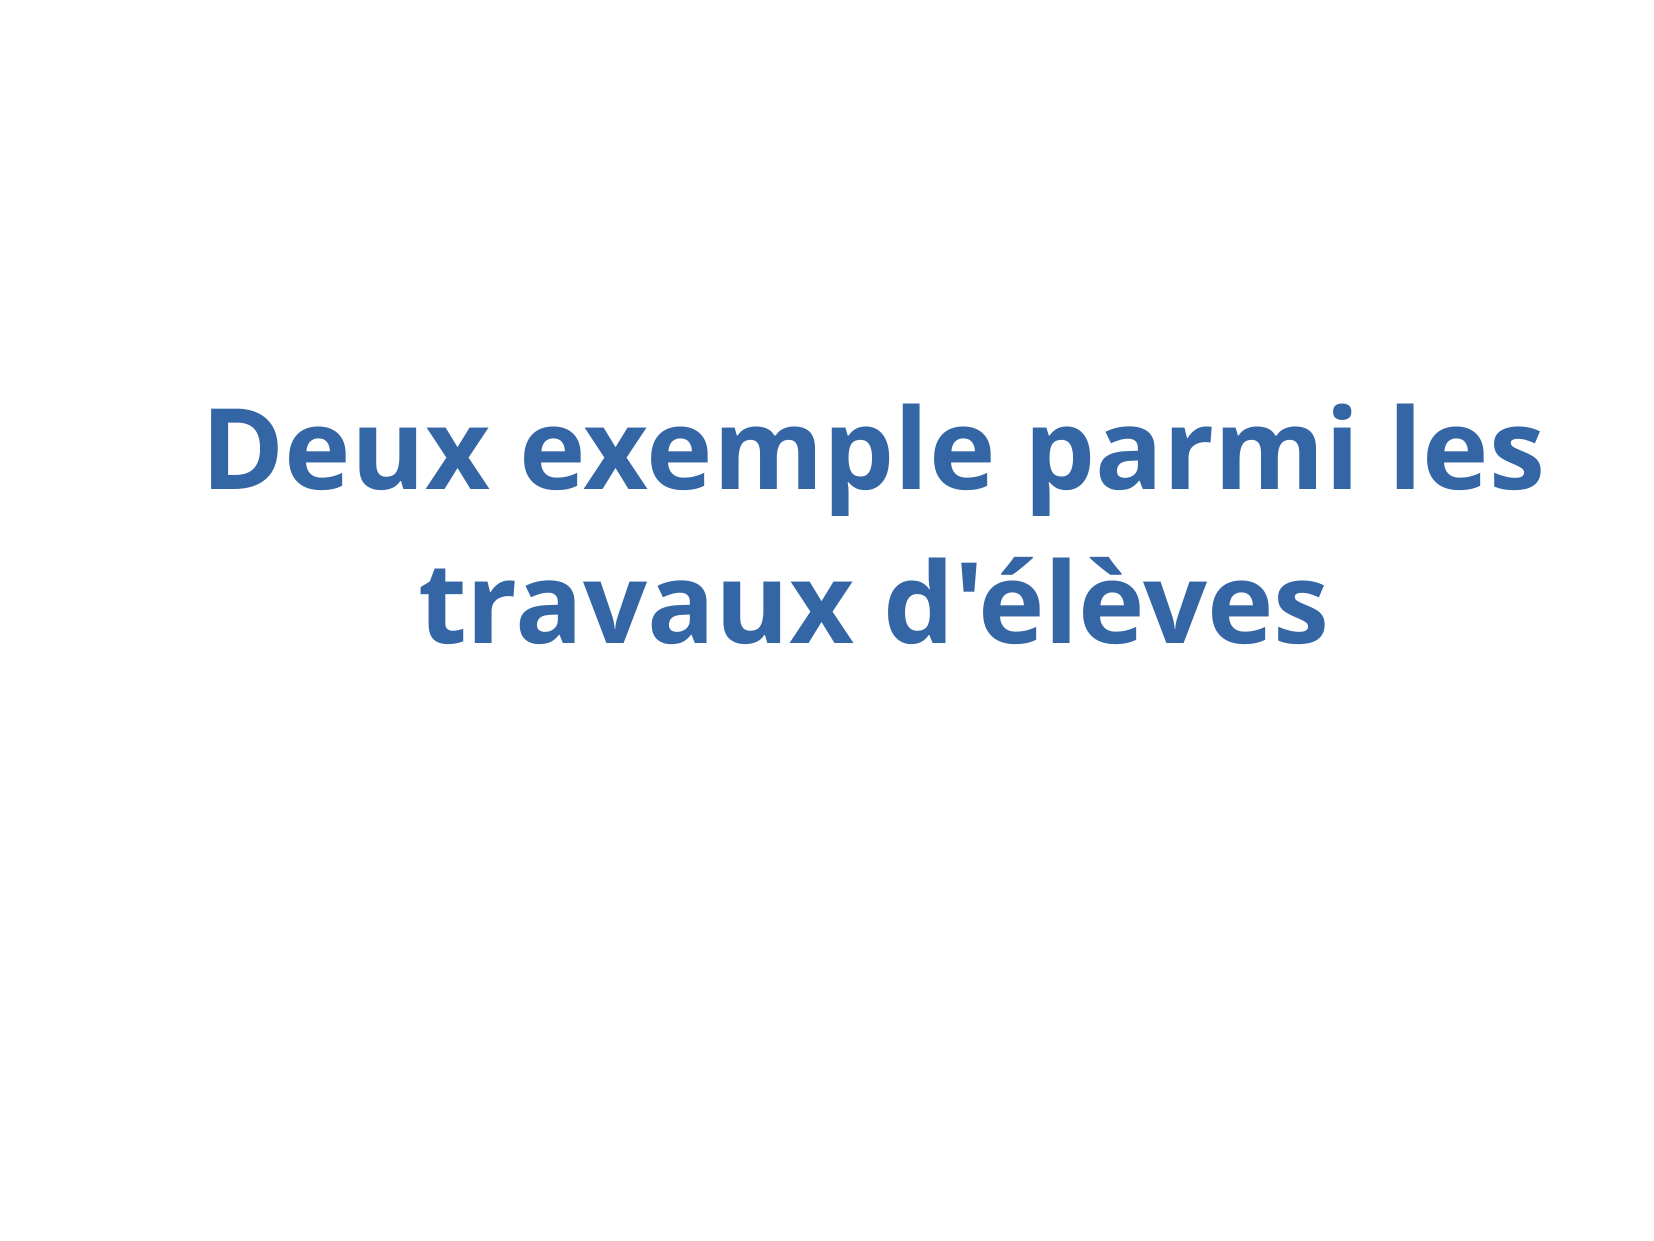

# Deux exemple parmi les travaux d'élèves